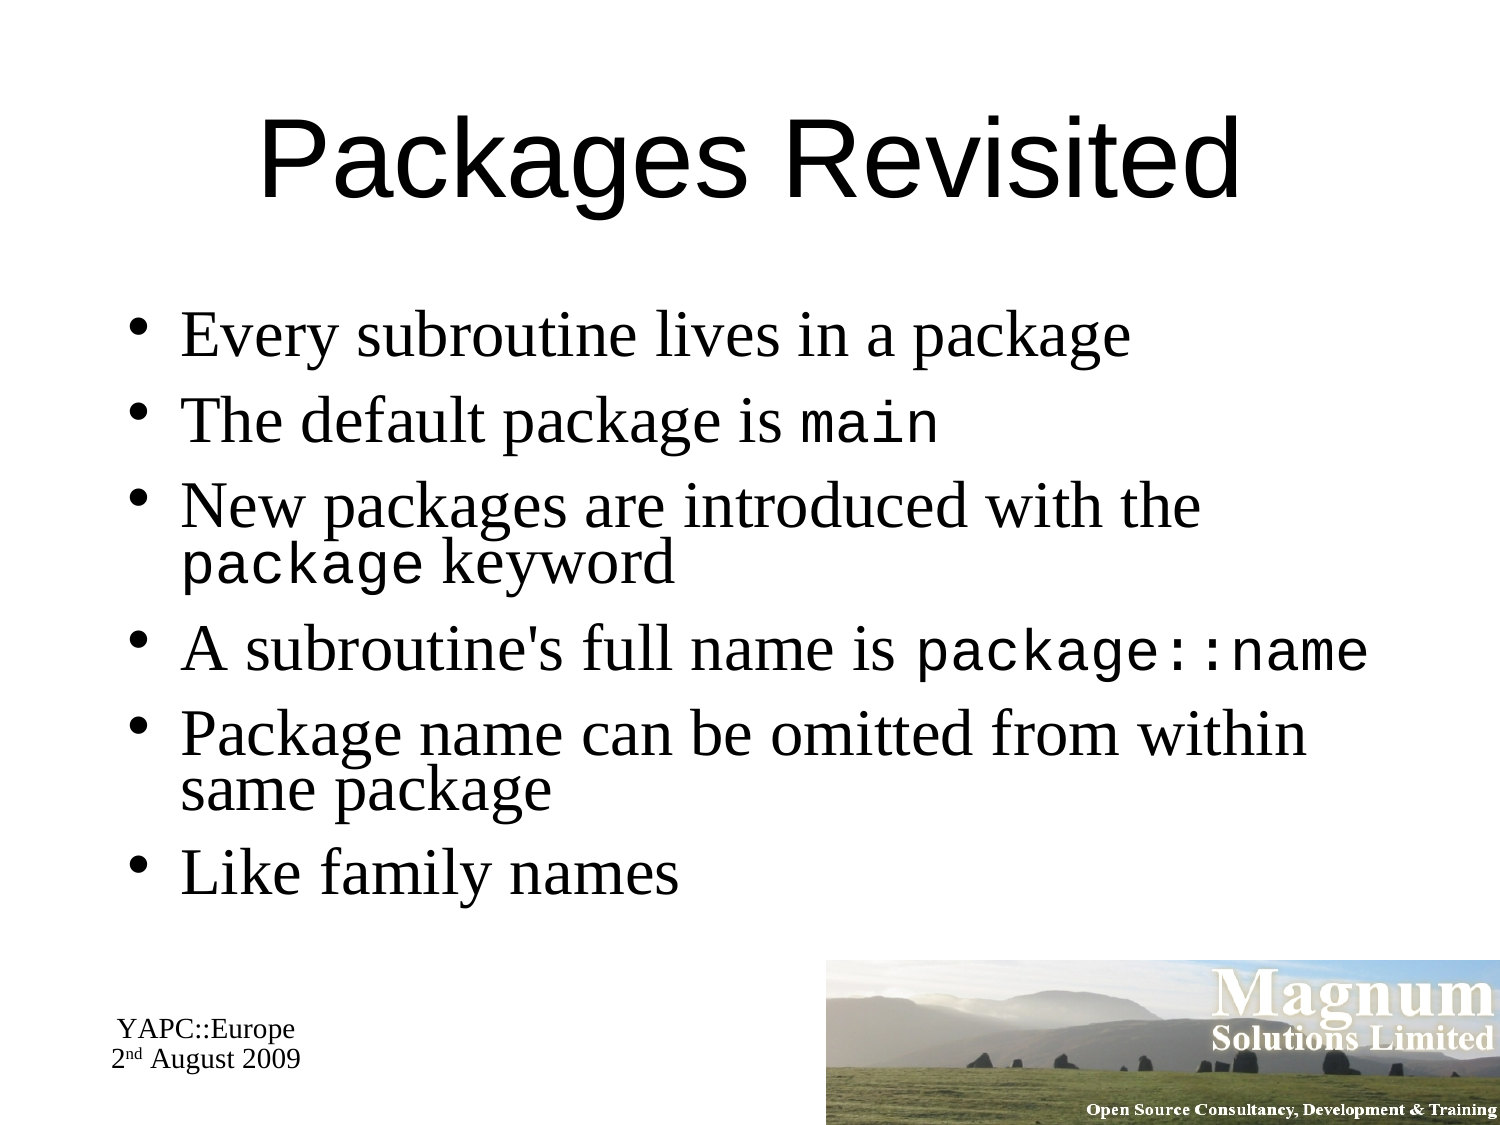

# Packages Revisited
Every subroutine lives in a package
The default package is main
New packages are introduced with the package keyword
A subroutine's full name is package::name
Package name can be omitted from within same package
Like family names
61